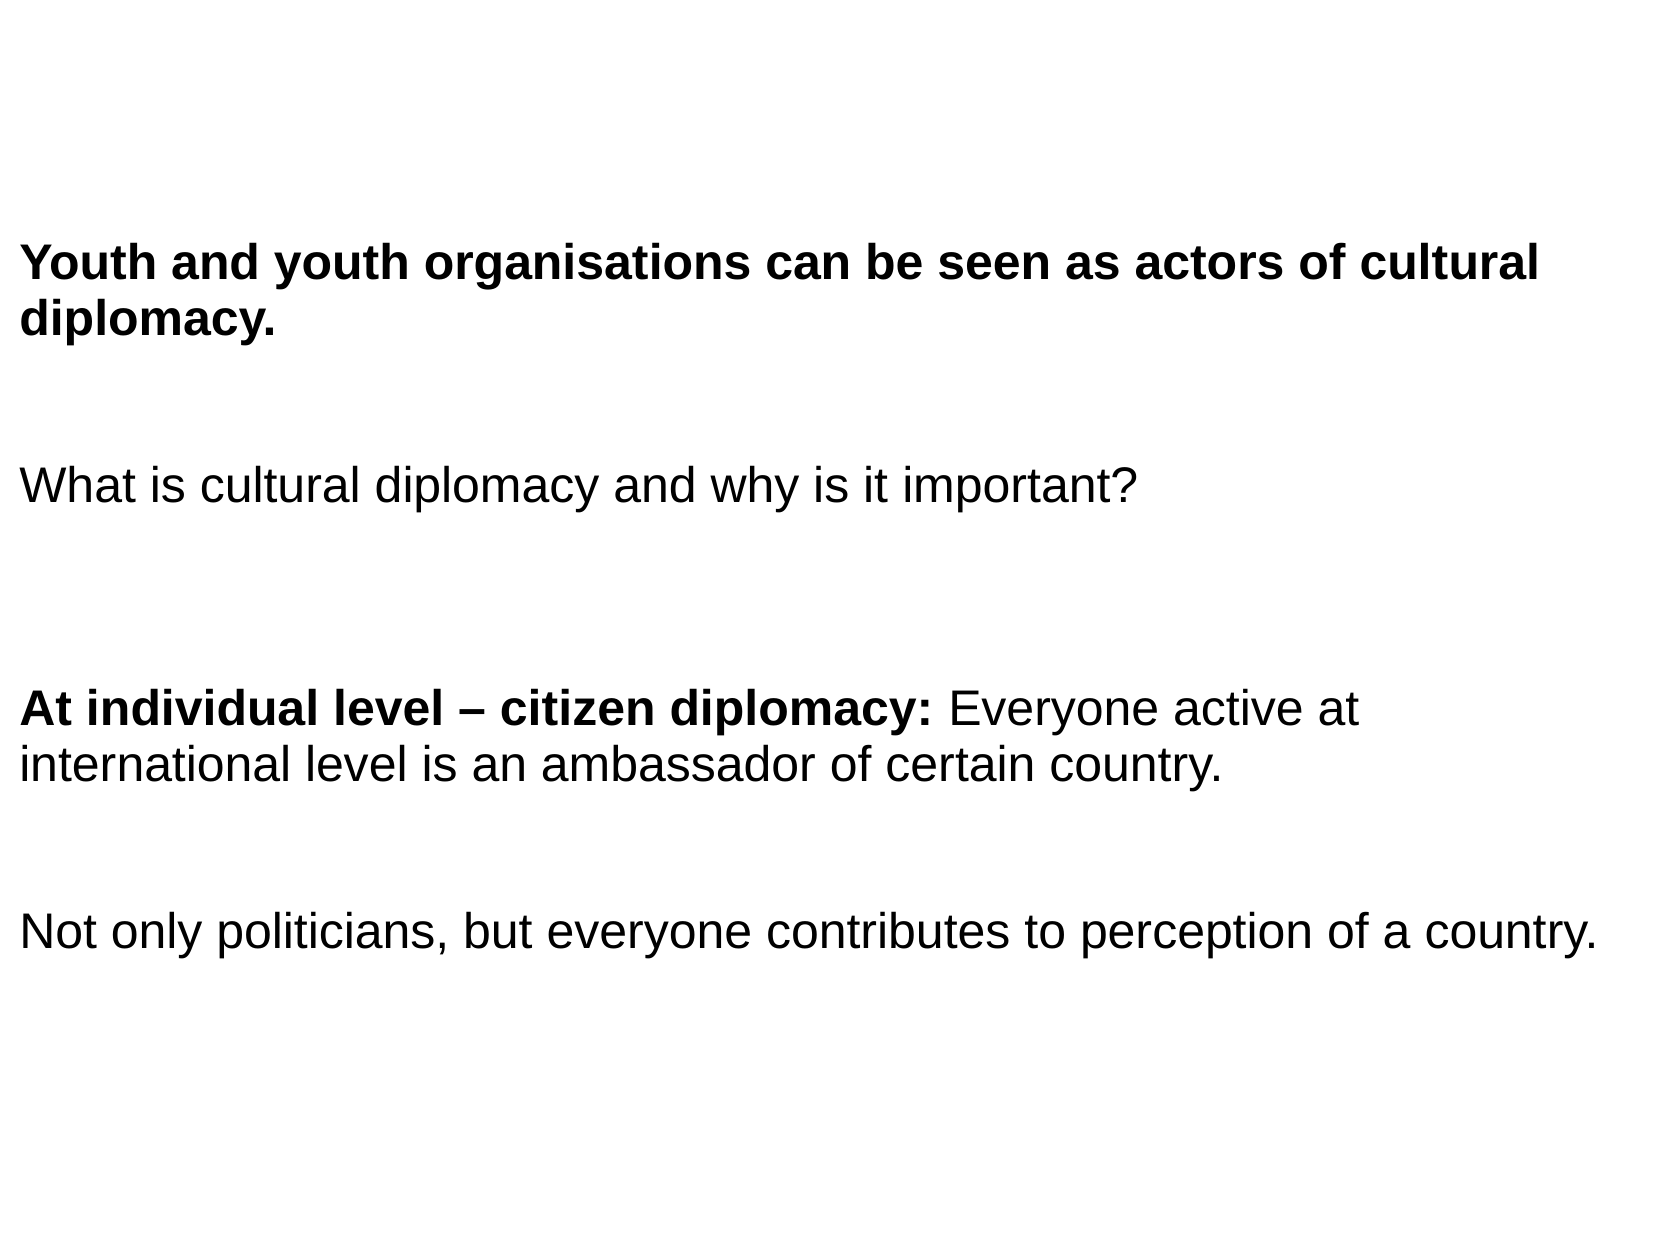

# Youth and youth organisations can be seen as actors of cultural diplomacy. What is cultural diplomacy and why is it important? At individual level – citizen diplomacy: Everyone active at international level is an ambassador of certain country. Not only politicians, but everyone contributes to perception of a country.